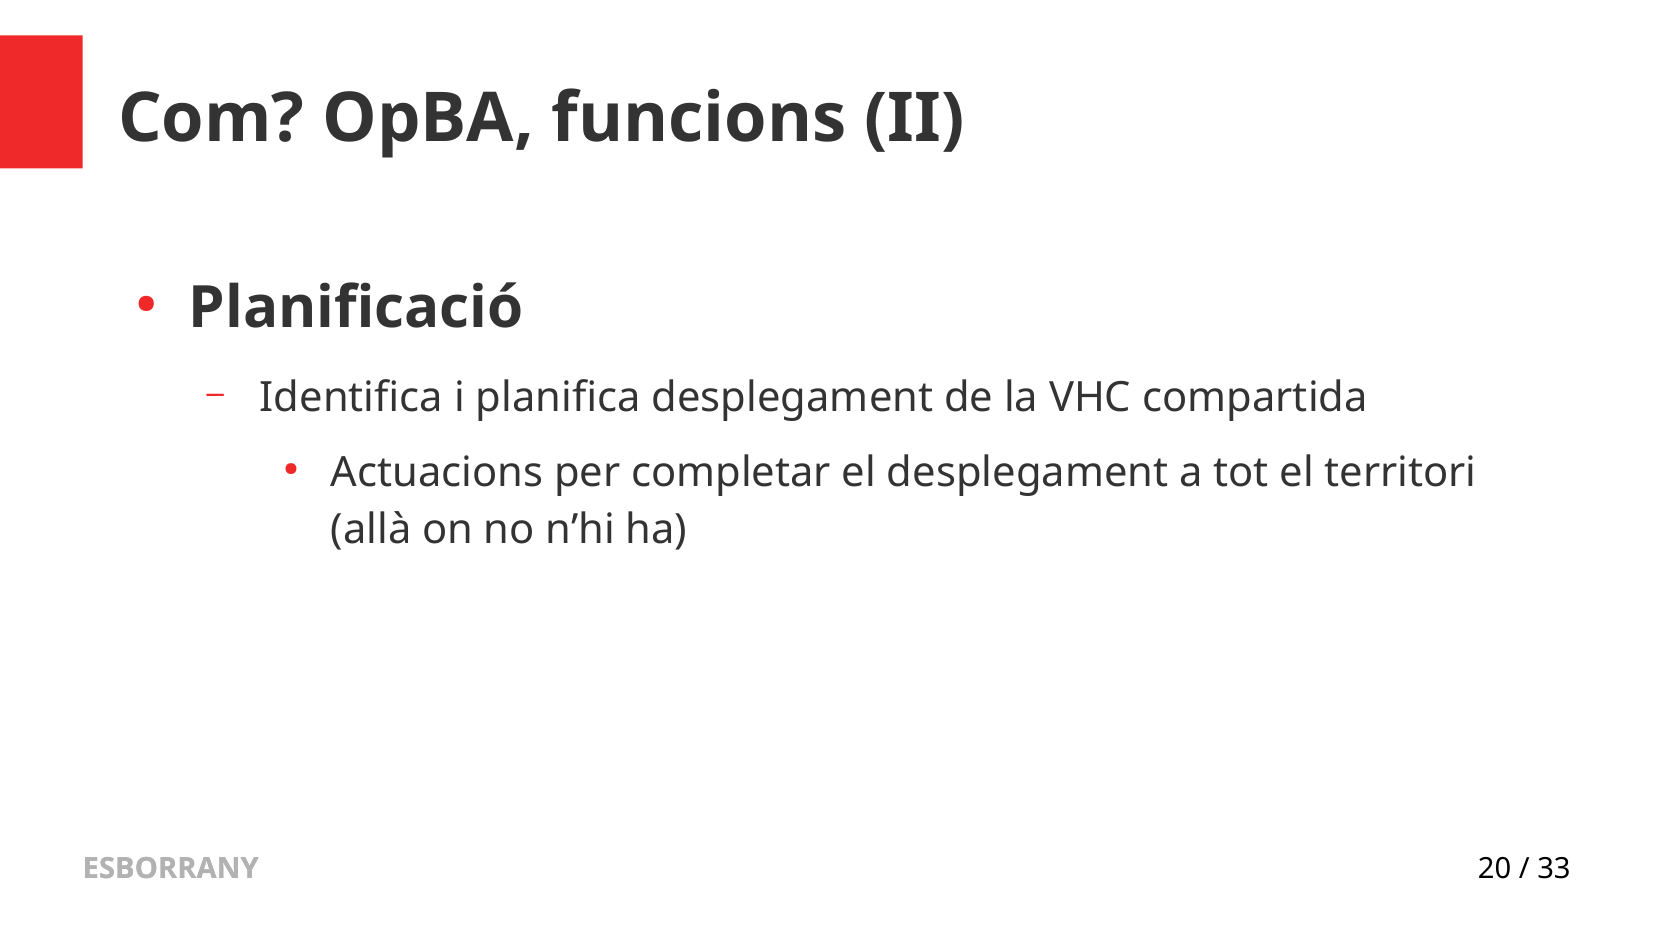

# Com? OpBA, funcions (II)
Planificació
Identifica i planifica desplegament de la VHC compartida
Actuacions per completar el desplegament a tot el territori
(allà on no n’hi ha)
20